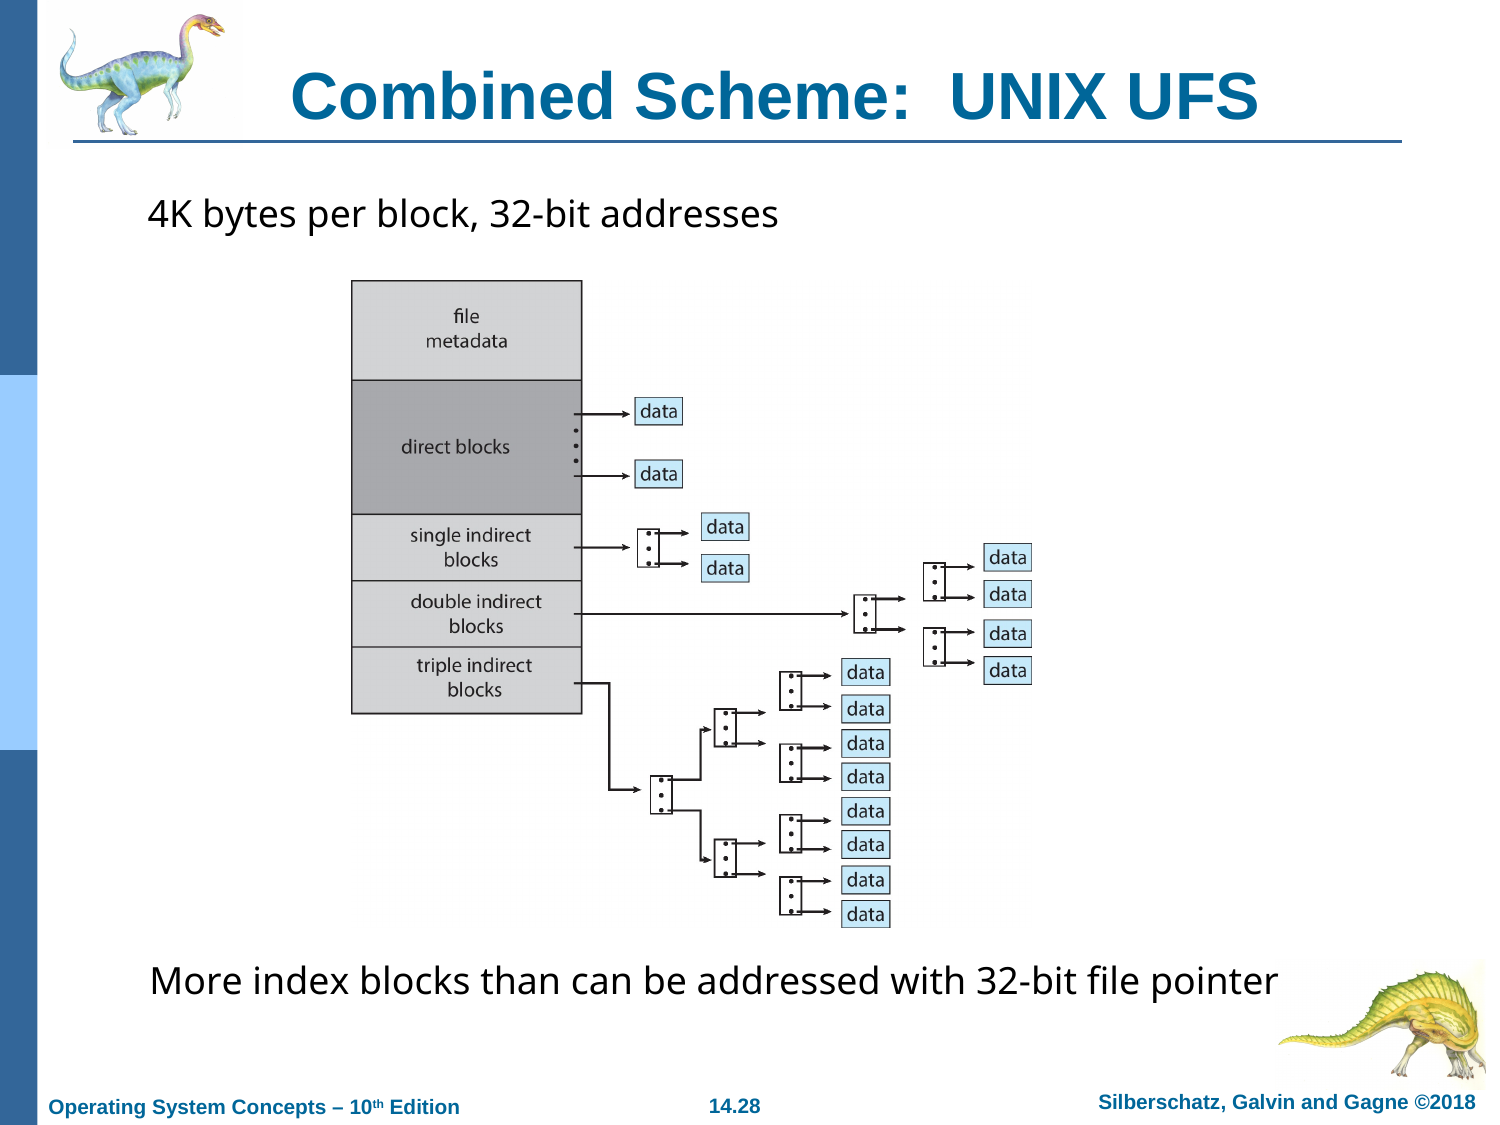

# Combined Scheme: UNIX UFS
4K bytes per block, 32-bit addresses
More index blocks than can be addressed with 32-bit file pointer